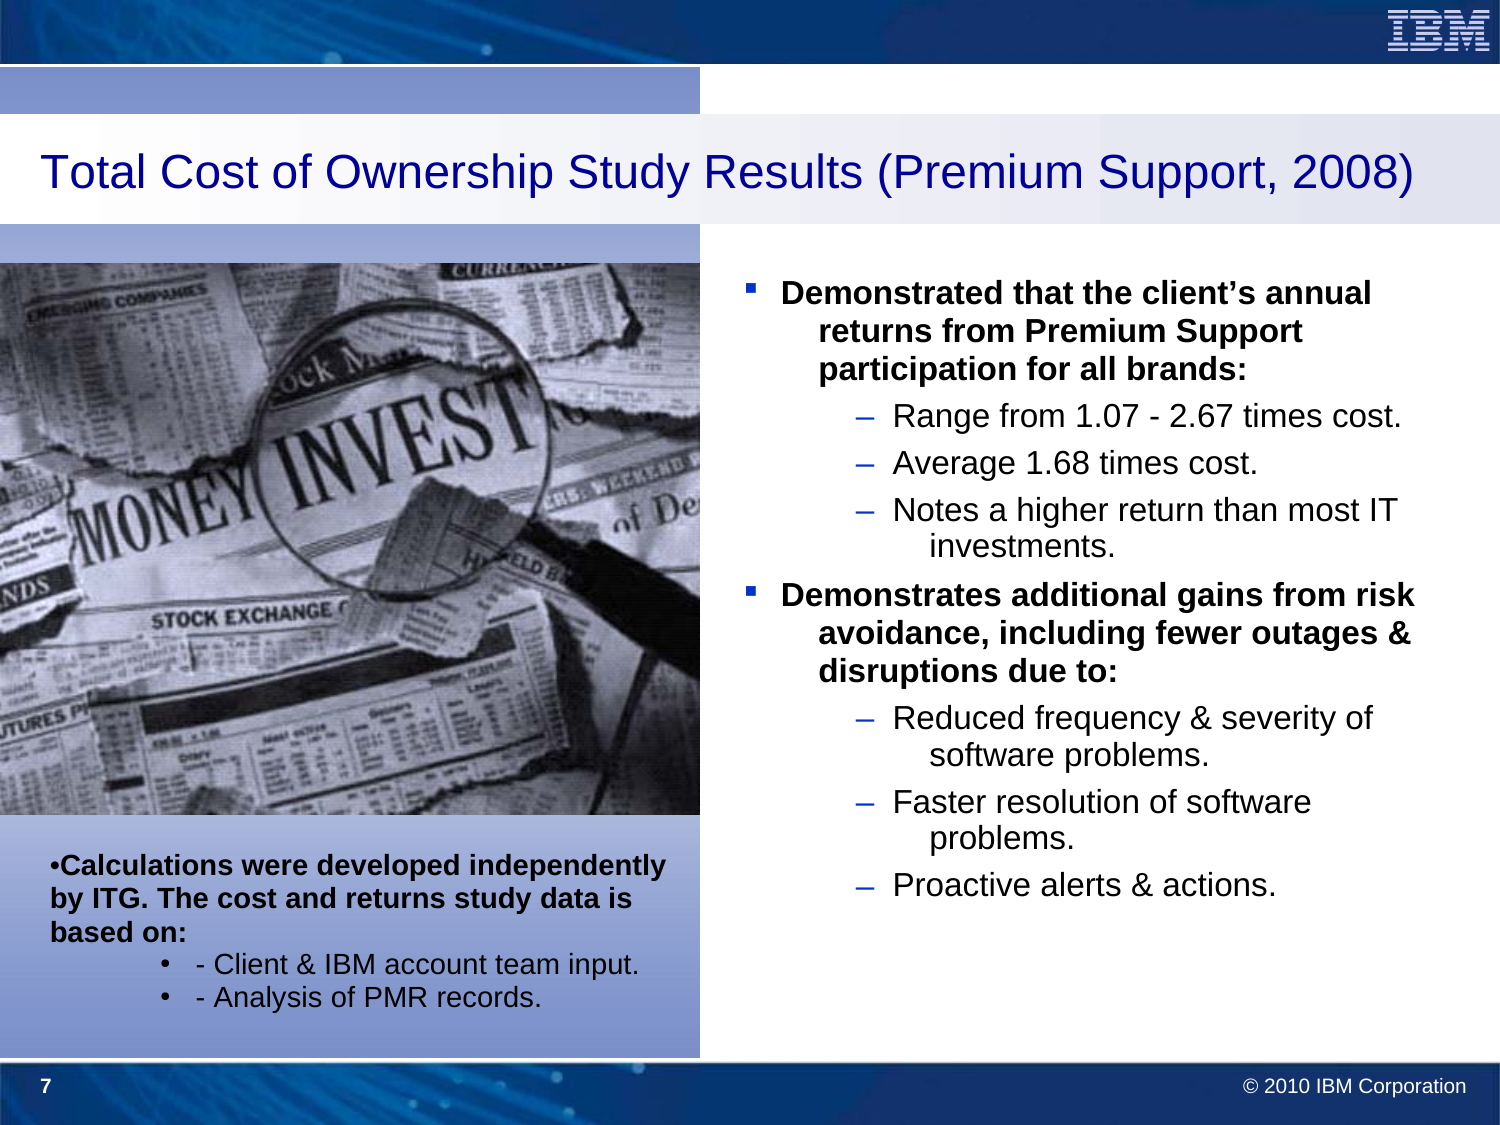

# Total Cost of Ownership Study Results (Premium Support, 2008)
Demonstrated that the client’s annual returns from Premium Support participation for all brands:
Range from 1.07 - 2.67 times cost.
Average 1.68 times cost.
Notes a higher return than most IT investments.
Demonstrates additional gains from risk avoidance, including fewer outages & disruptions due to:
Reduced frequency & severity of software problems.
Faster resolution of software problems.
Proactive alerts & actions.
Calculations were developed independently by ITG. The cost and returns study data is based on:
- Client & IBM account team input.
- Analysis of PMR records.
7